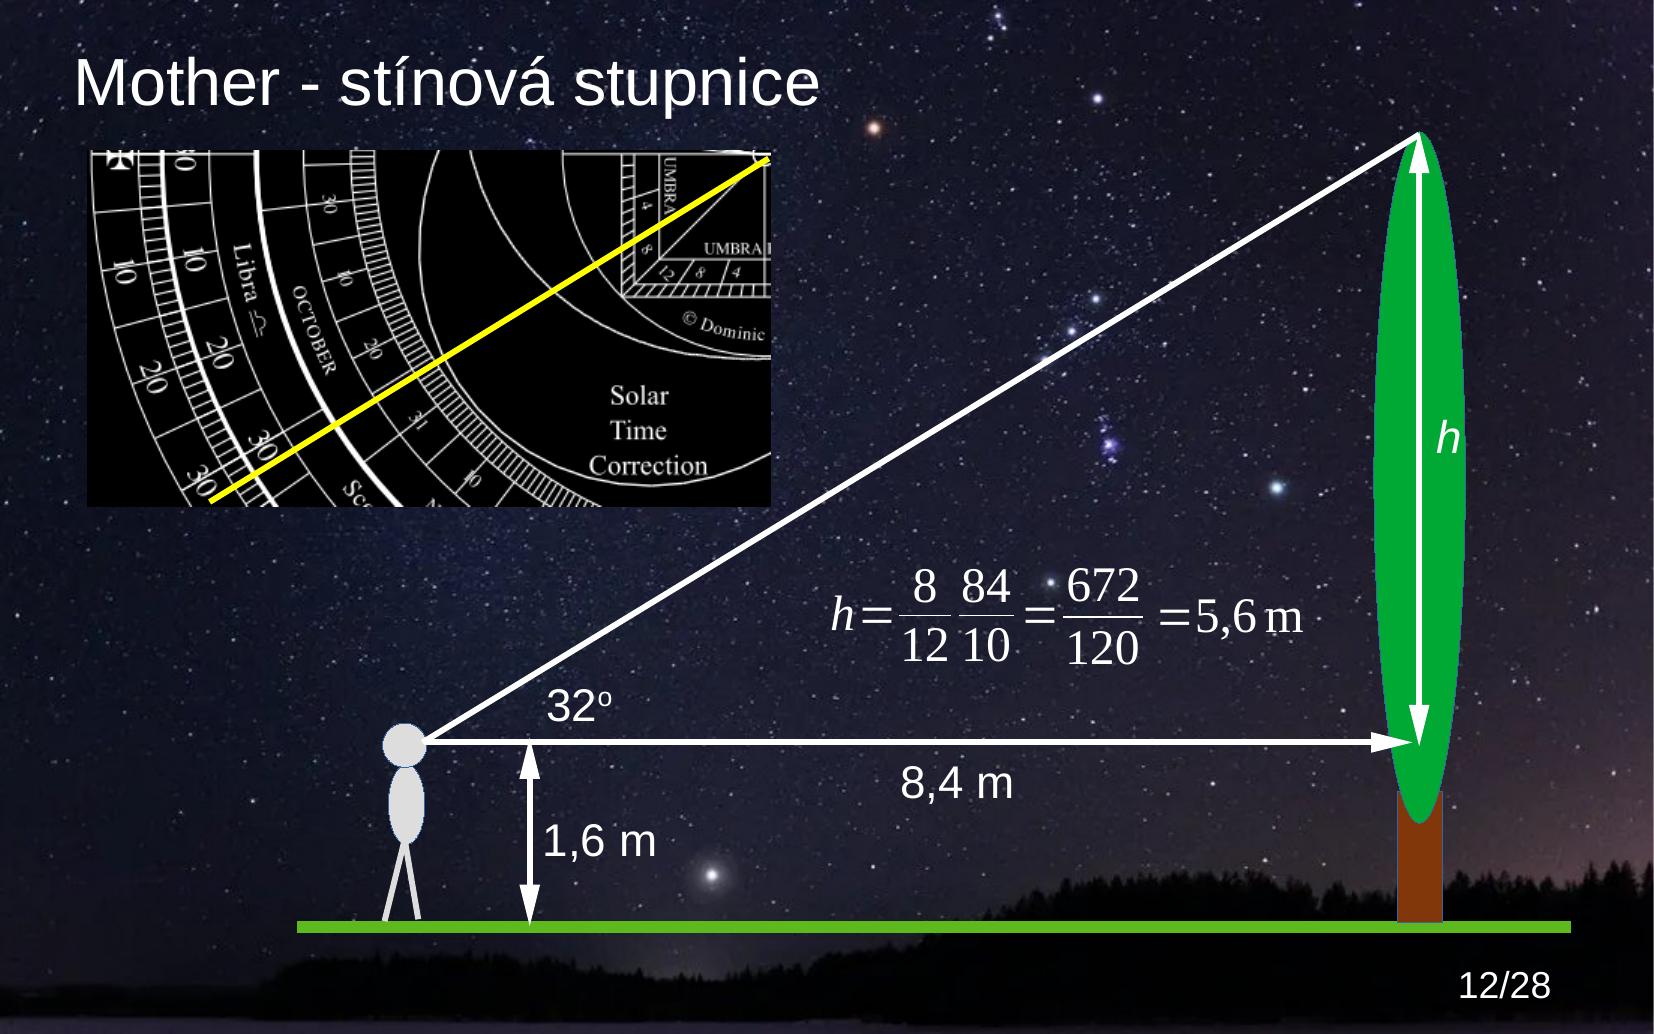

Mother - stínová stupnice
h
32o
8,4 m
1,6 m